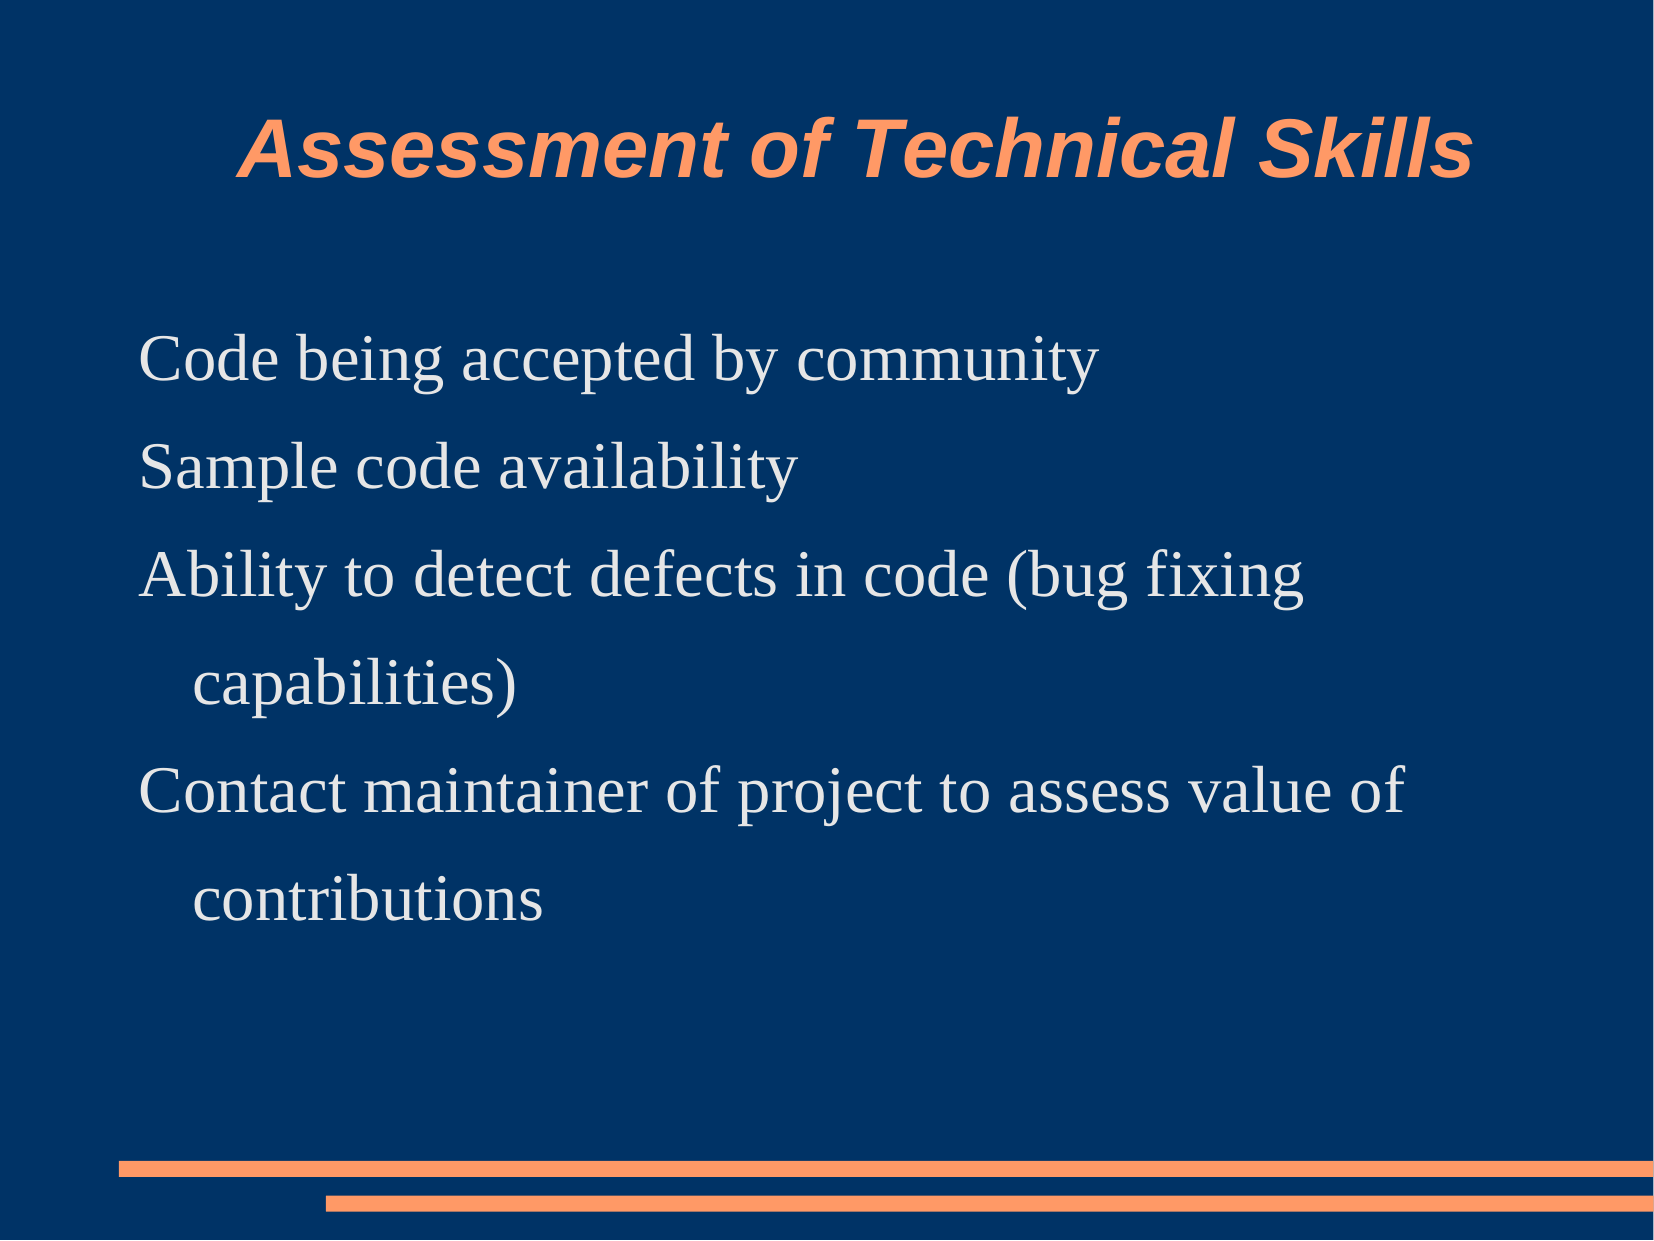

# Assessment of Technical Skills
Code being accepted by community
Sample code availability
Ability to detect defects in code (bug fixing capabilities)
Contact maintainer of project to assess value of contributions